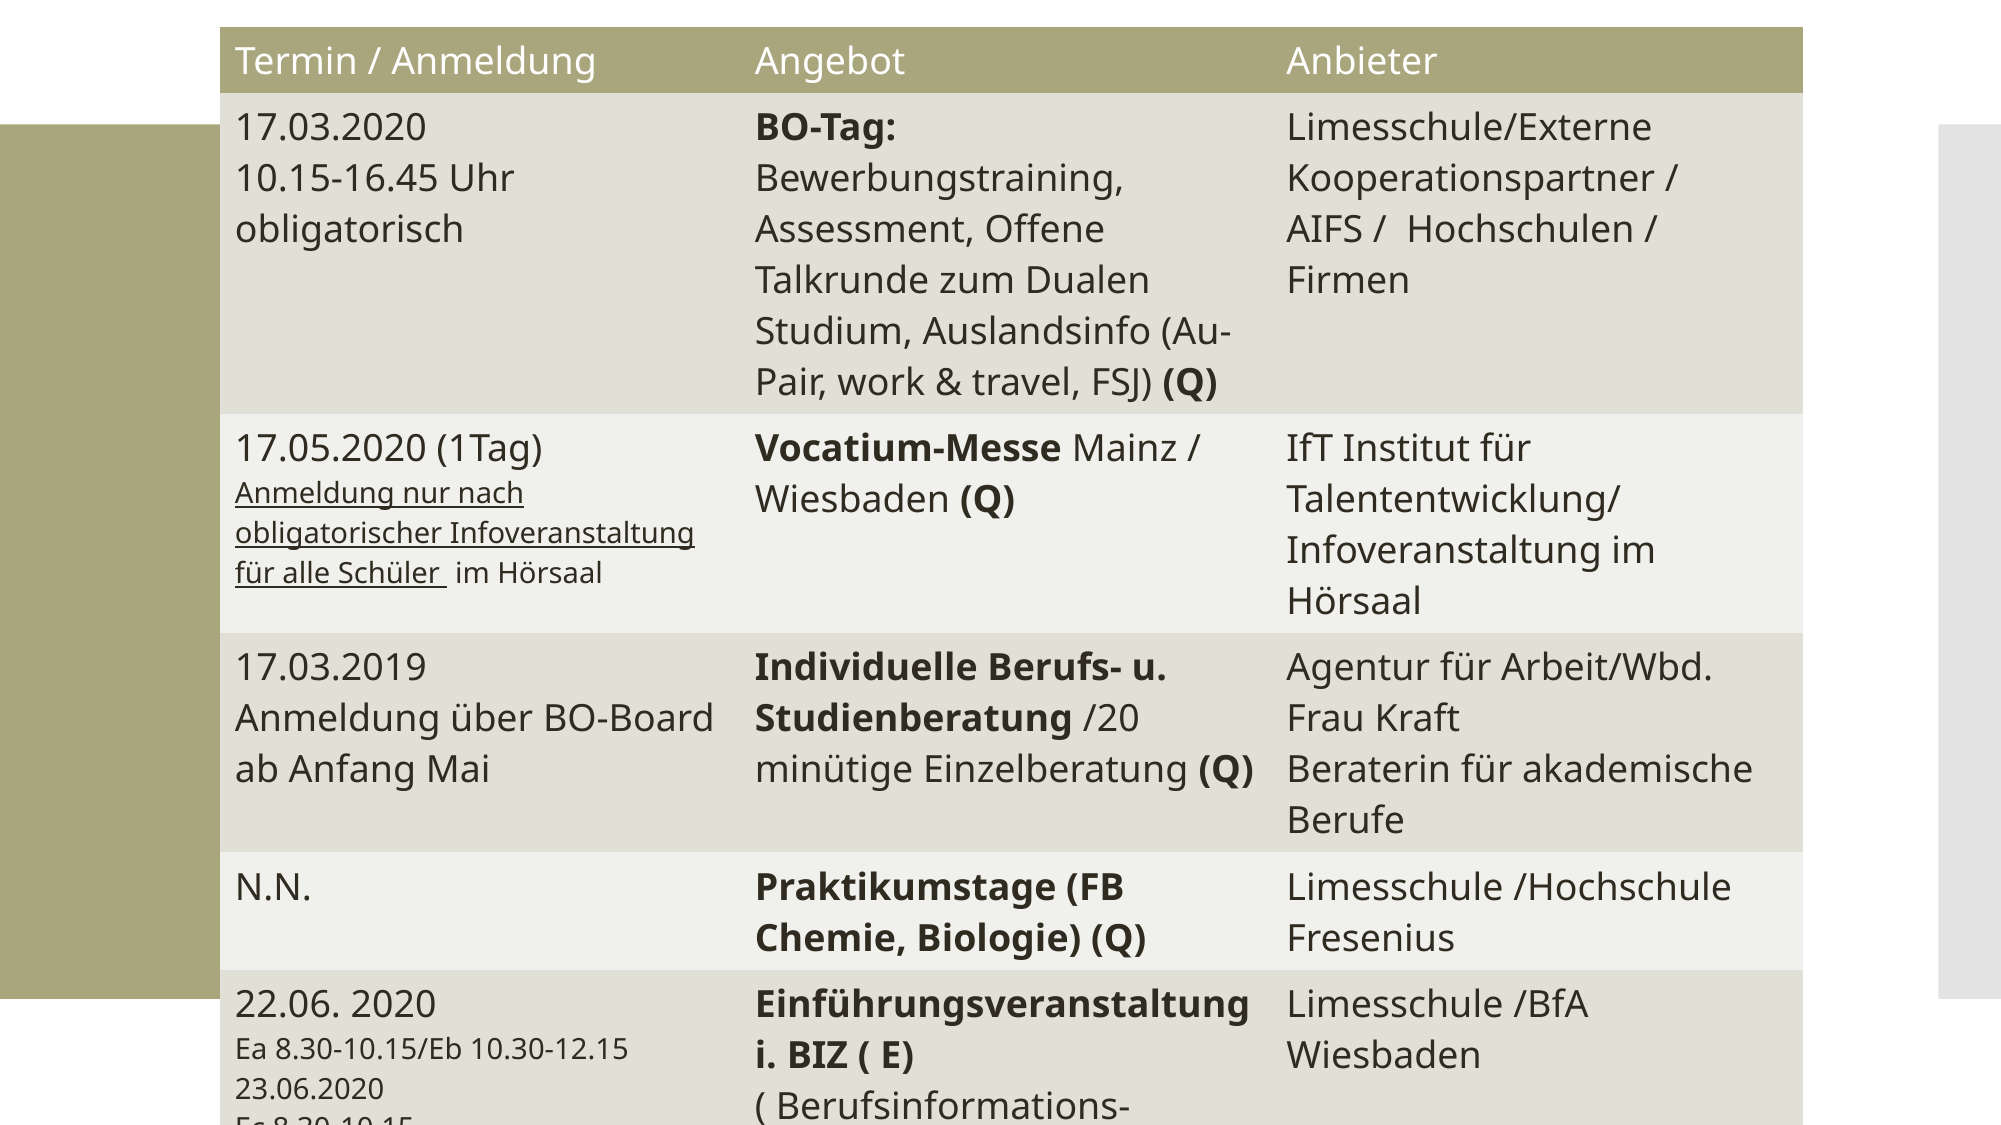

| Termin / Anmeldung | Angebot | Anbieter |
| --- | --- | --- |
| 17.03.2020 10.15-16.45 Uhr obligatorisch | BO-Tag: Bewerbungstraining, Assessment, Offene Talkrunde zum Dualen Studium, Auslandsinfo (Au-Pair, work & travel, FSJ) (Q) | Limesschule/Externe Kooperationspartner / AIFS / Hochschulen / Firmen |
| 17.05.2020 (1Tag) Anmeldung nur nach obligatorischer Infoveranstaltung für alle Schüler im Hörsaal | Vocatium-Messe Mainz / Wiesbaden (Q) | IfT Institut für Talententwicklung/ Infoveranstaltung im Hörsaal |
| 17.03.2019 Anmeldung über BO-Board ab Anfang Mai | Individuelle Berufs- u. Studienberatung /20 minütige Einzelberatung (Q) | Agentur für Arbeit/Wbd. Frau Kraft Beraterin für akademische Berufe |
| N.N. | Praktikumstage (FB Chemie, Biologie) (Q) | Limesschule /Hochschule Fresenius |
| 22.06. 2020 Ea 8.30-10.15/Eb 10.30-12.15 23.06.2020 Ec 8.30-10.15 obligatorisch in Begleitung der Tutor/ KL | Einführungsveranstaltung i. BIZ ( E) ( Berufsinformations-zentrum) | Limesschule /BfA Wiesbaden |